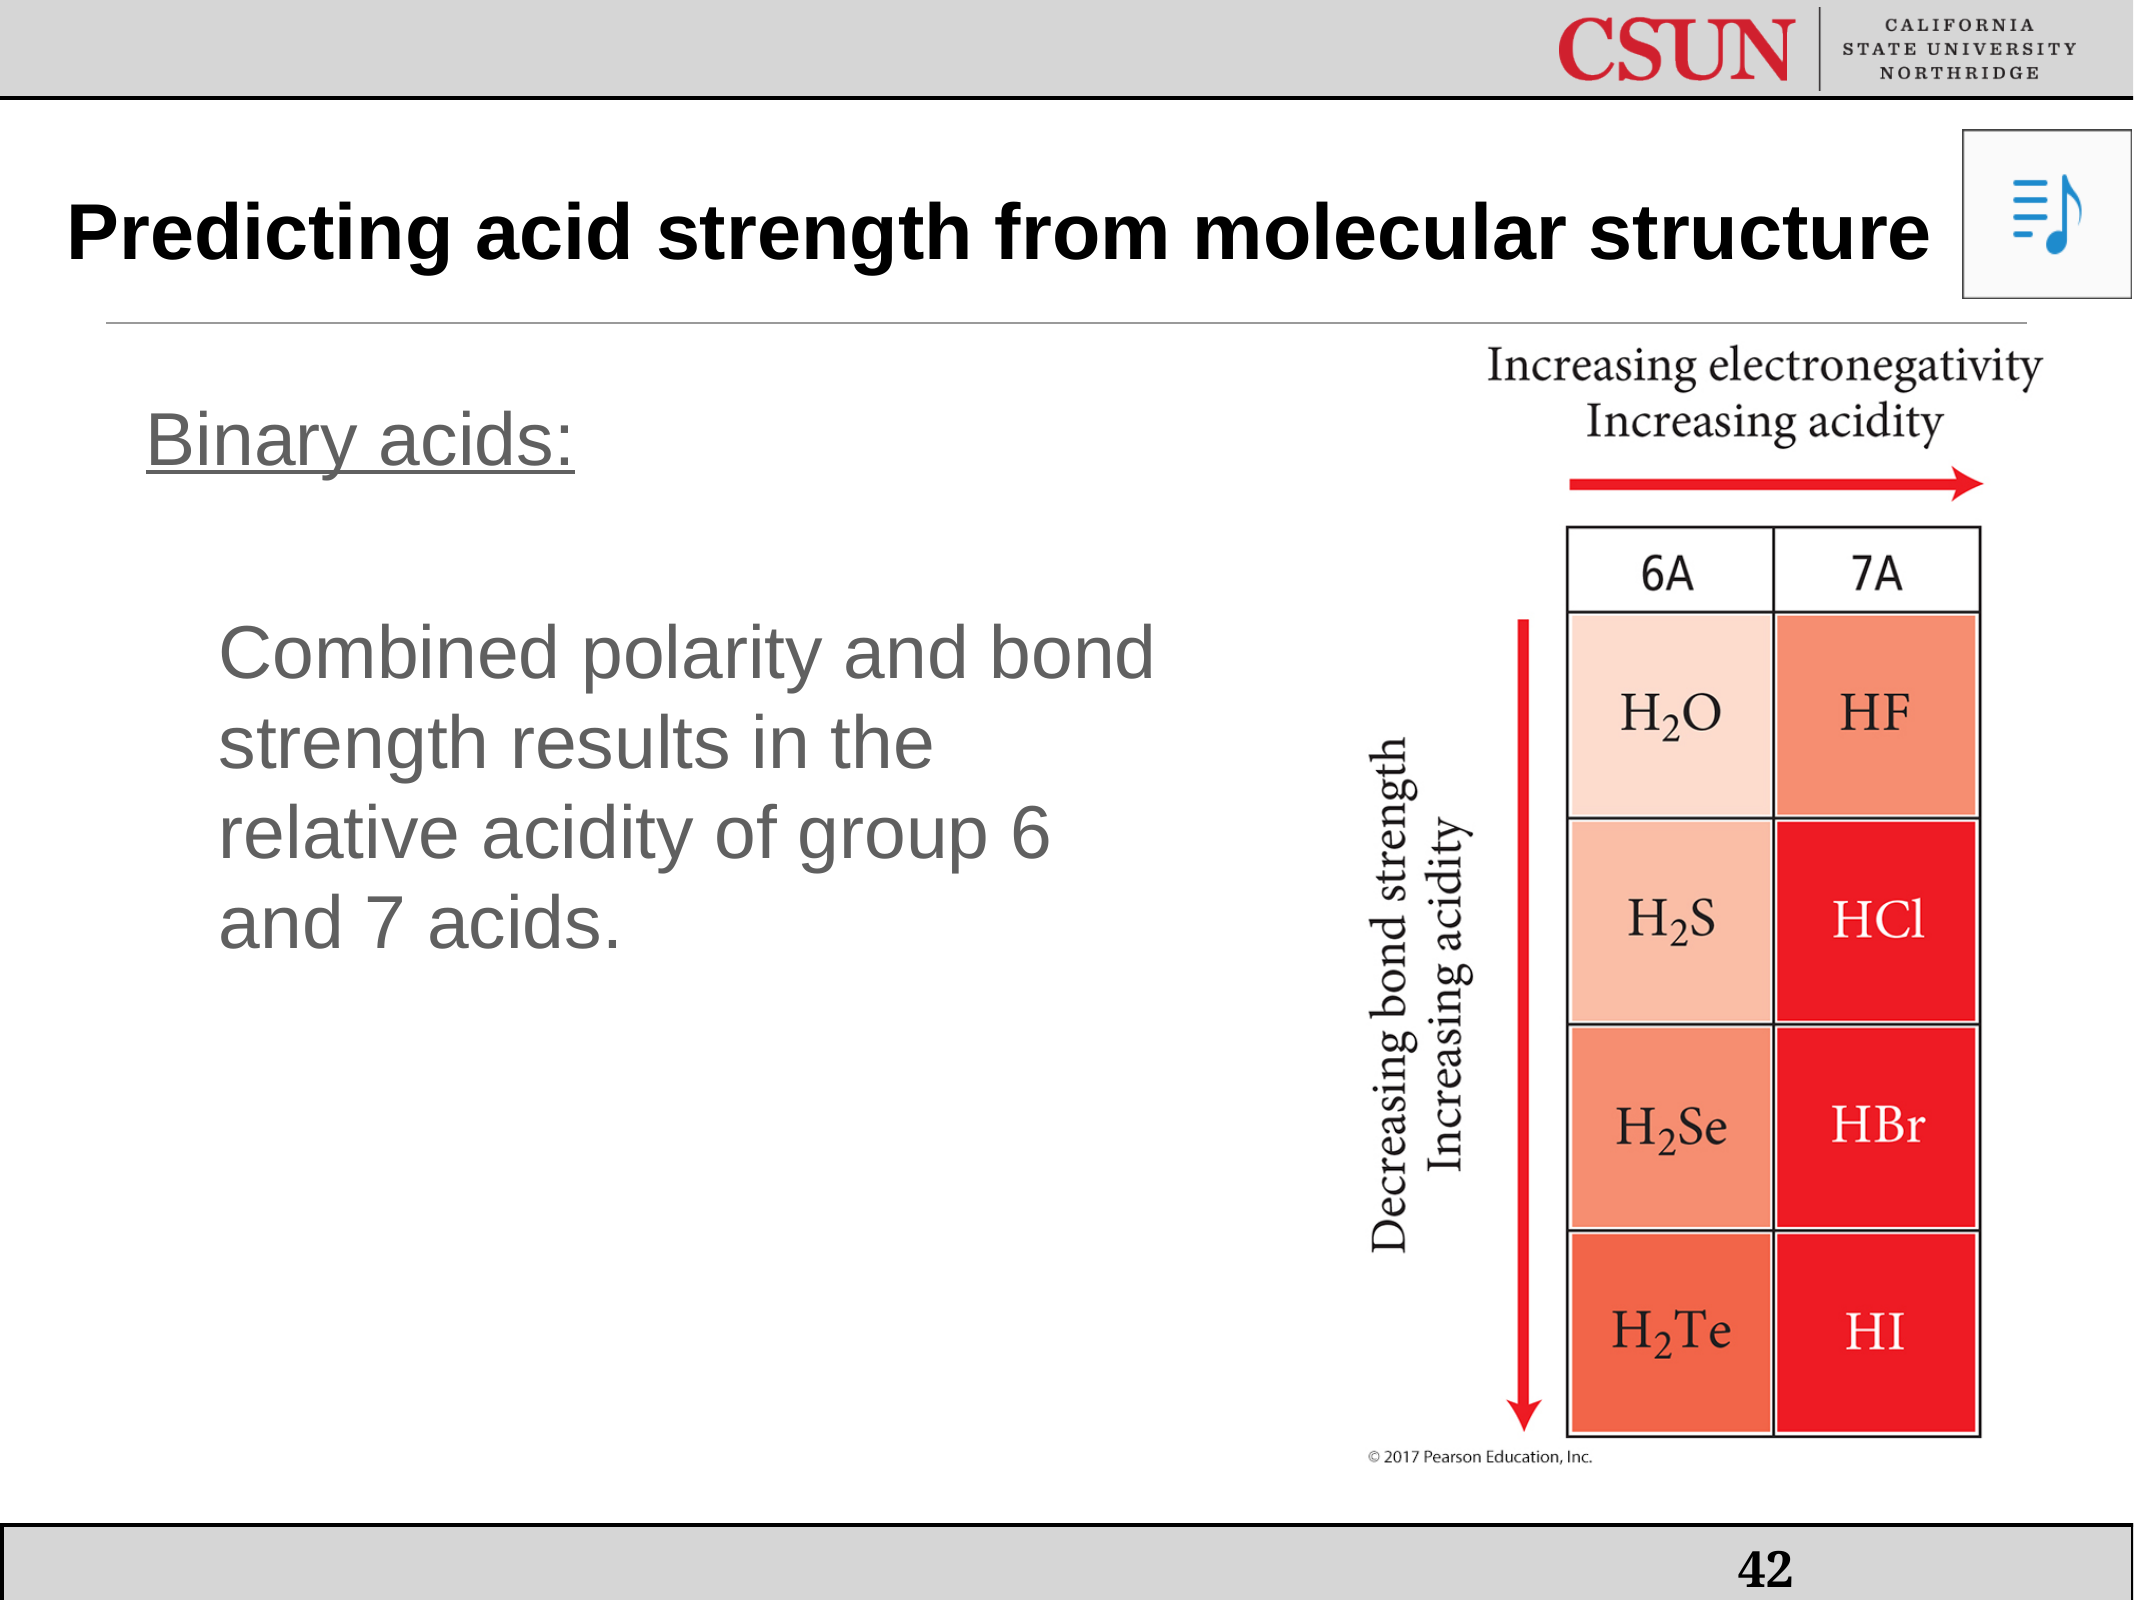

Predicting acid strength from molecular structure
# Binary acids:
Combined polarity and bond strength results in the relative acidity of group 6 and 7 acids.
42